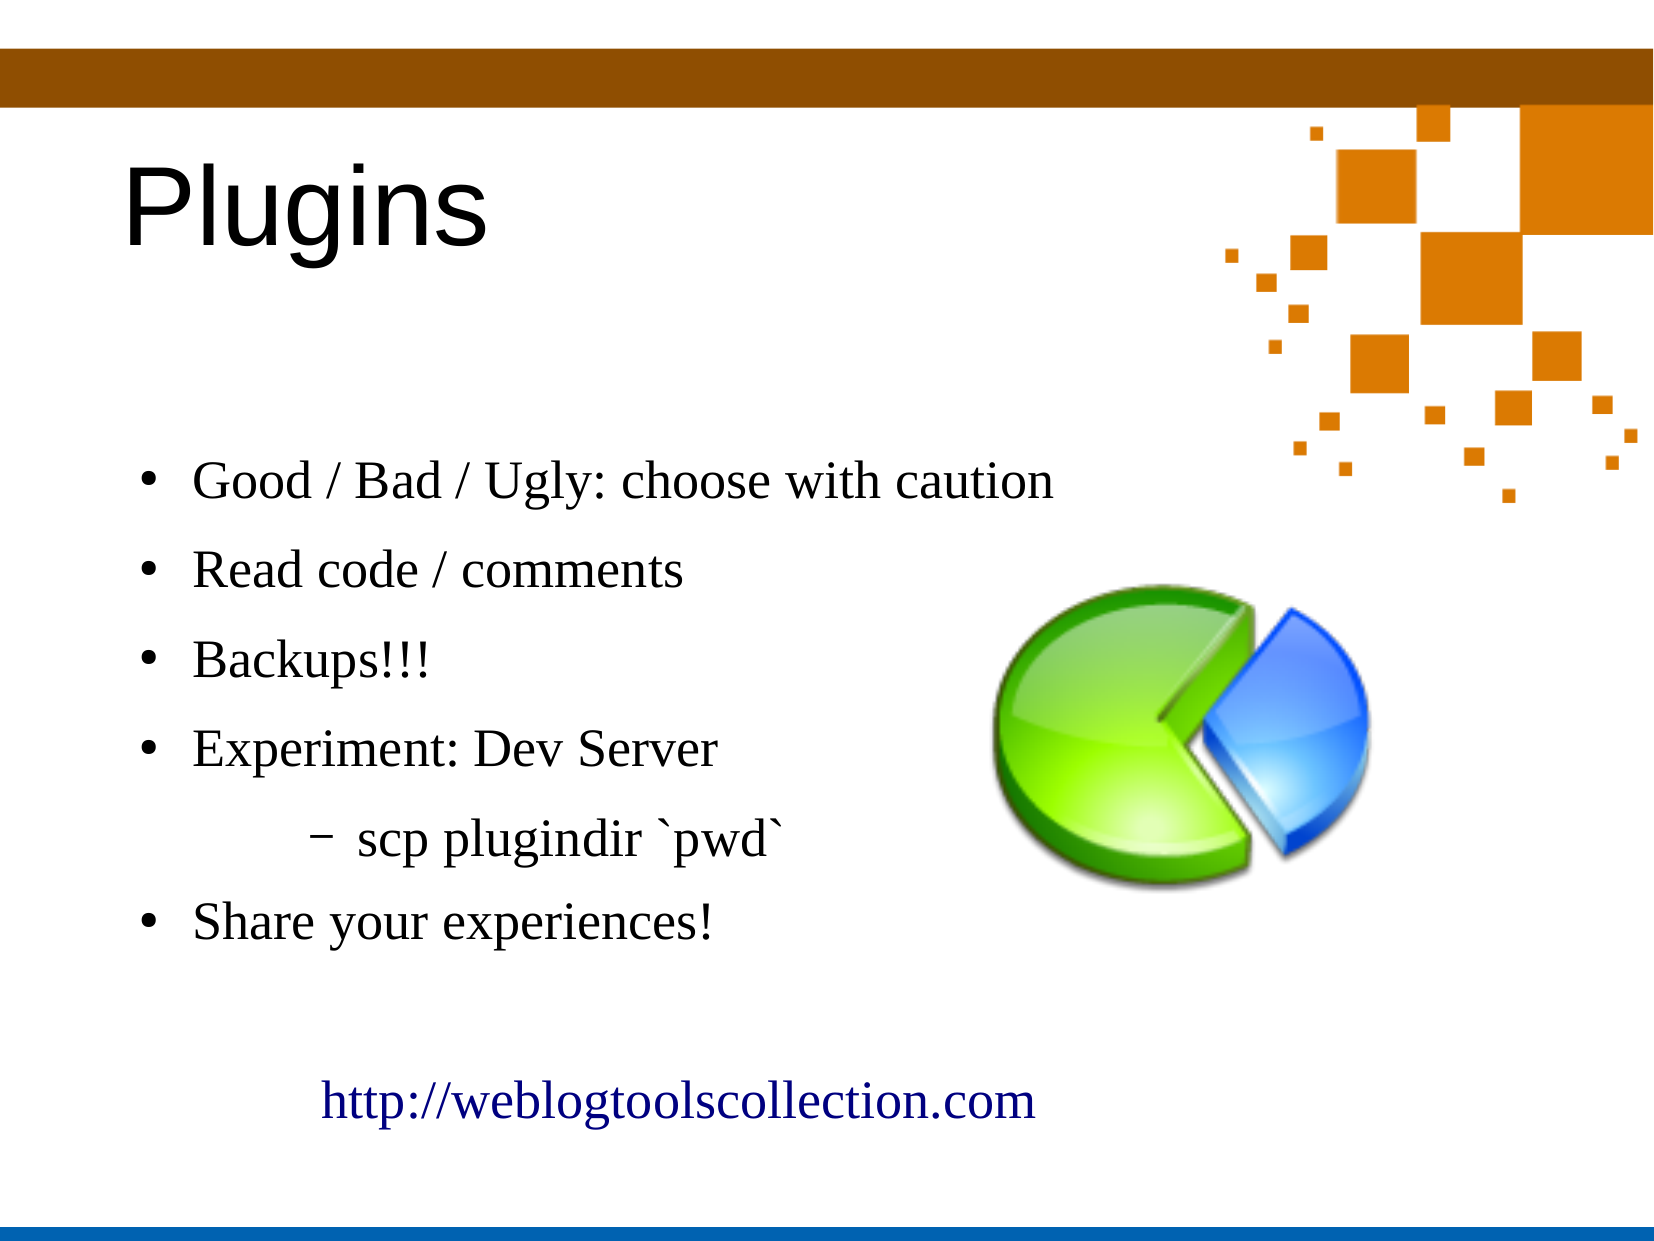

# Plugins
Good / Bad / Ugly: choose with caution
Read code / comments
Backups!!!
Experiment: Dev Server
scp plugindir `pwd`
Share your experiences!
http://weblogtoolscollection.com